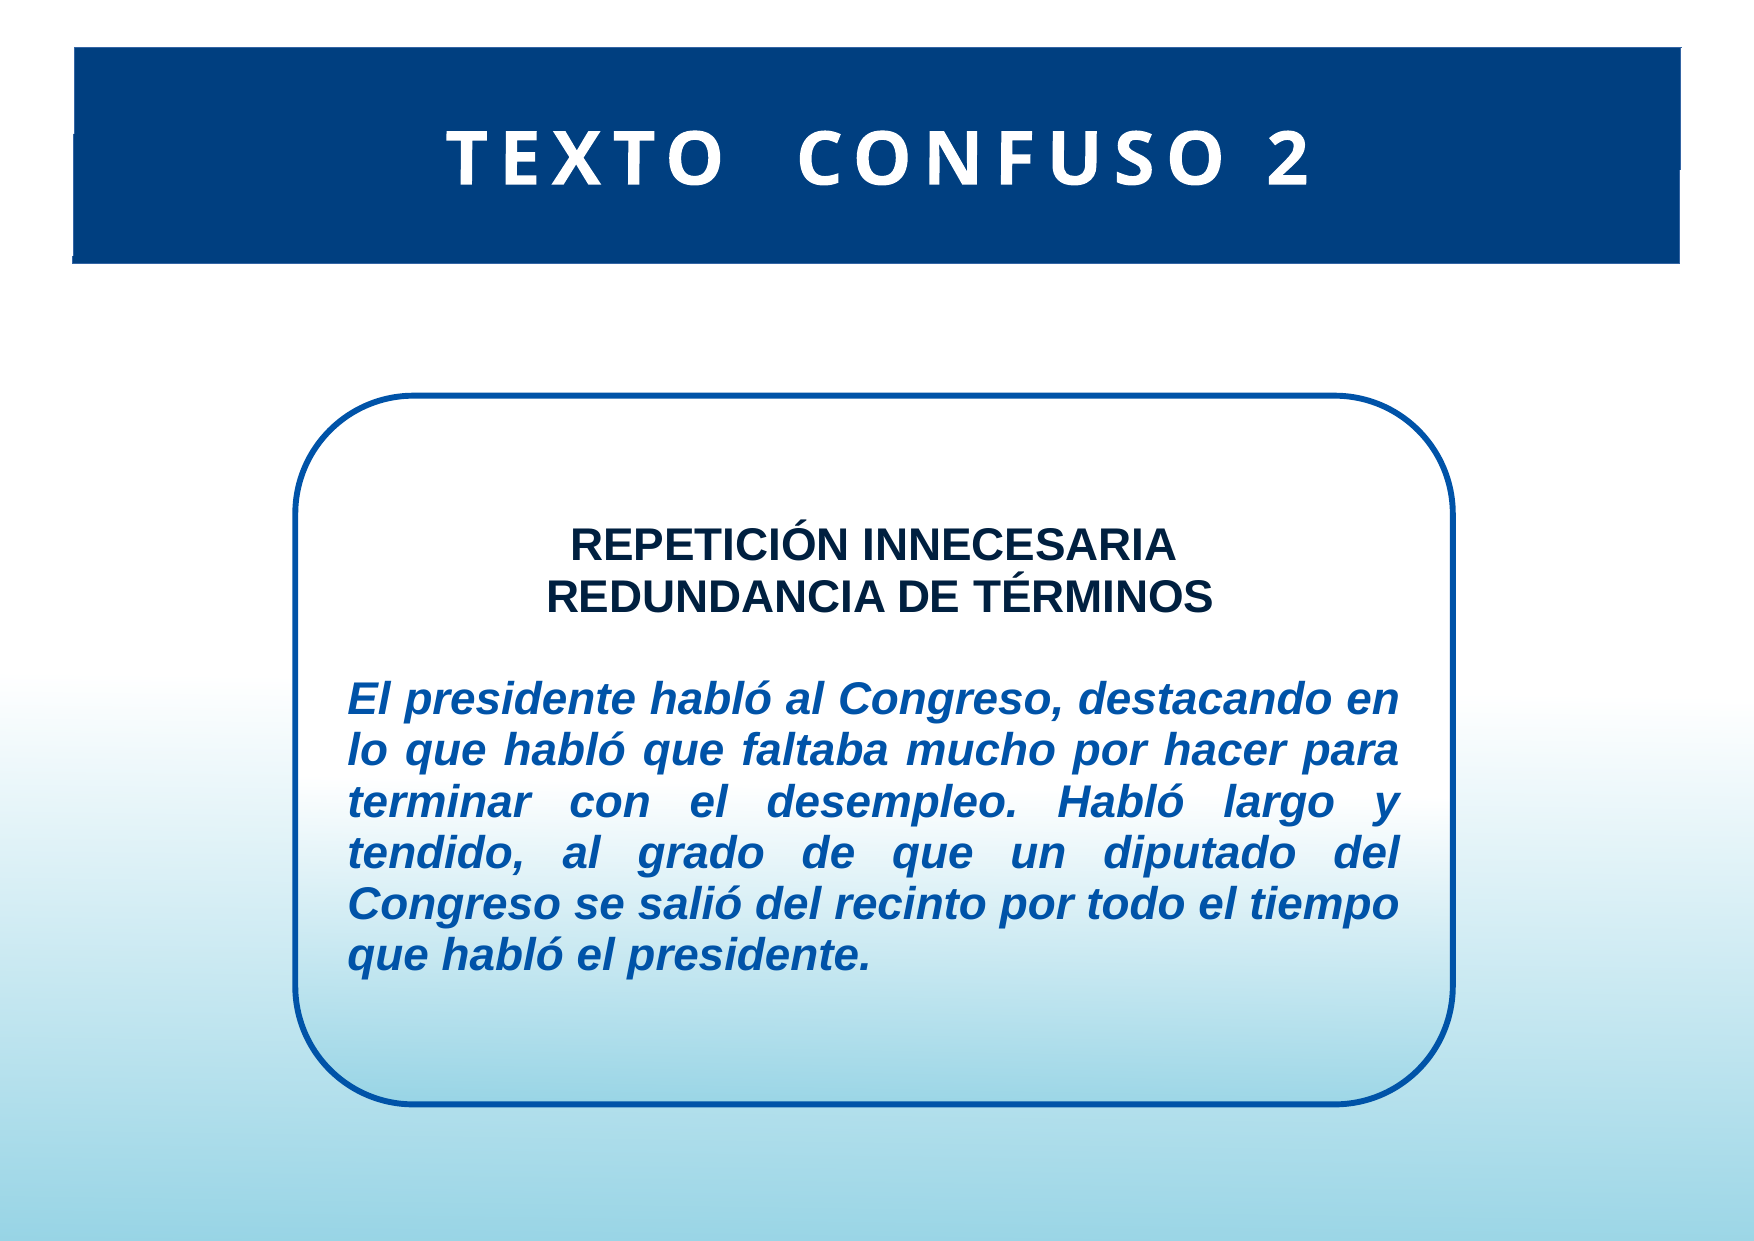

TEXTO CONFUSO 2
REPETICIÓN INNECESARIA
 REDUNDANCIA DE TÉRMINOS
El presidente habló al Congreso, destacando en lo que habló que faltaba mucho por hacer para terminar con el desempleo. Habló largo y tendido, al grado de que un diputado del Congreso se salió del recinto por todo el tiempo que habló el presidente.